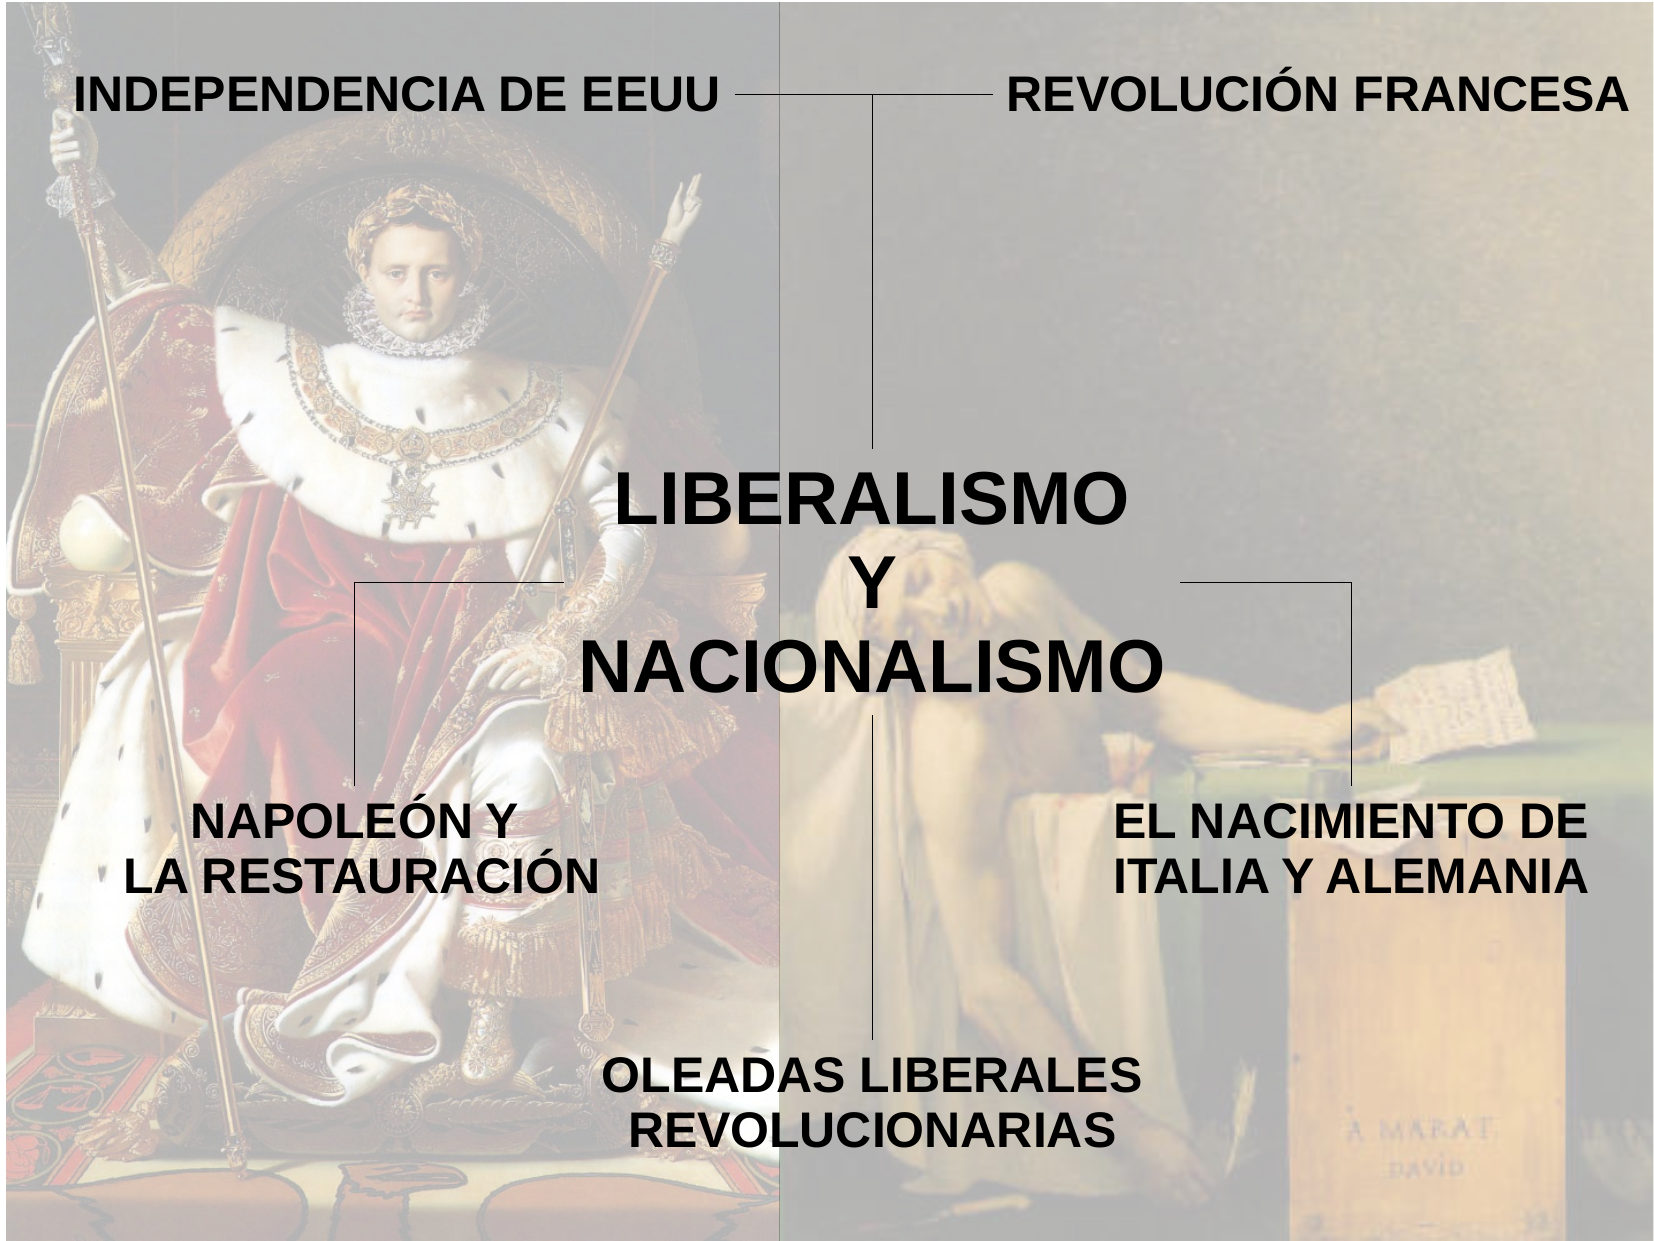

INDEPENDENCIA DE EEUU
REVOLUCIÓN FRANCESA
LIBERALISMO
Y
NACIONALISMO
NAPOLEÓN Y
 LA RESTAURACIÓN
EL NACIMIENTO DE
ITALIA Y ALEMANIA
OLEADAS LIBERALES
REVOLUCIONARIAS